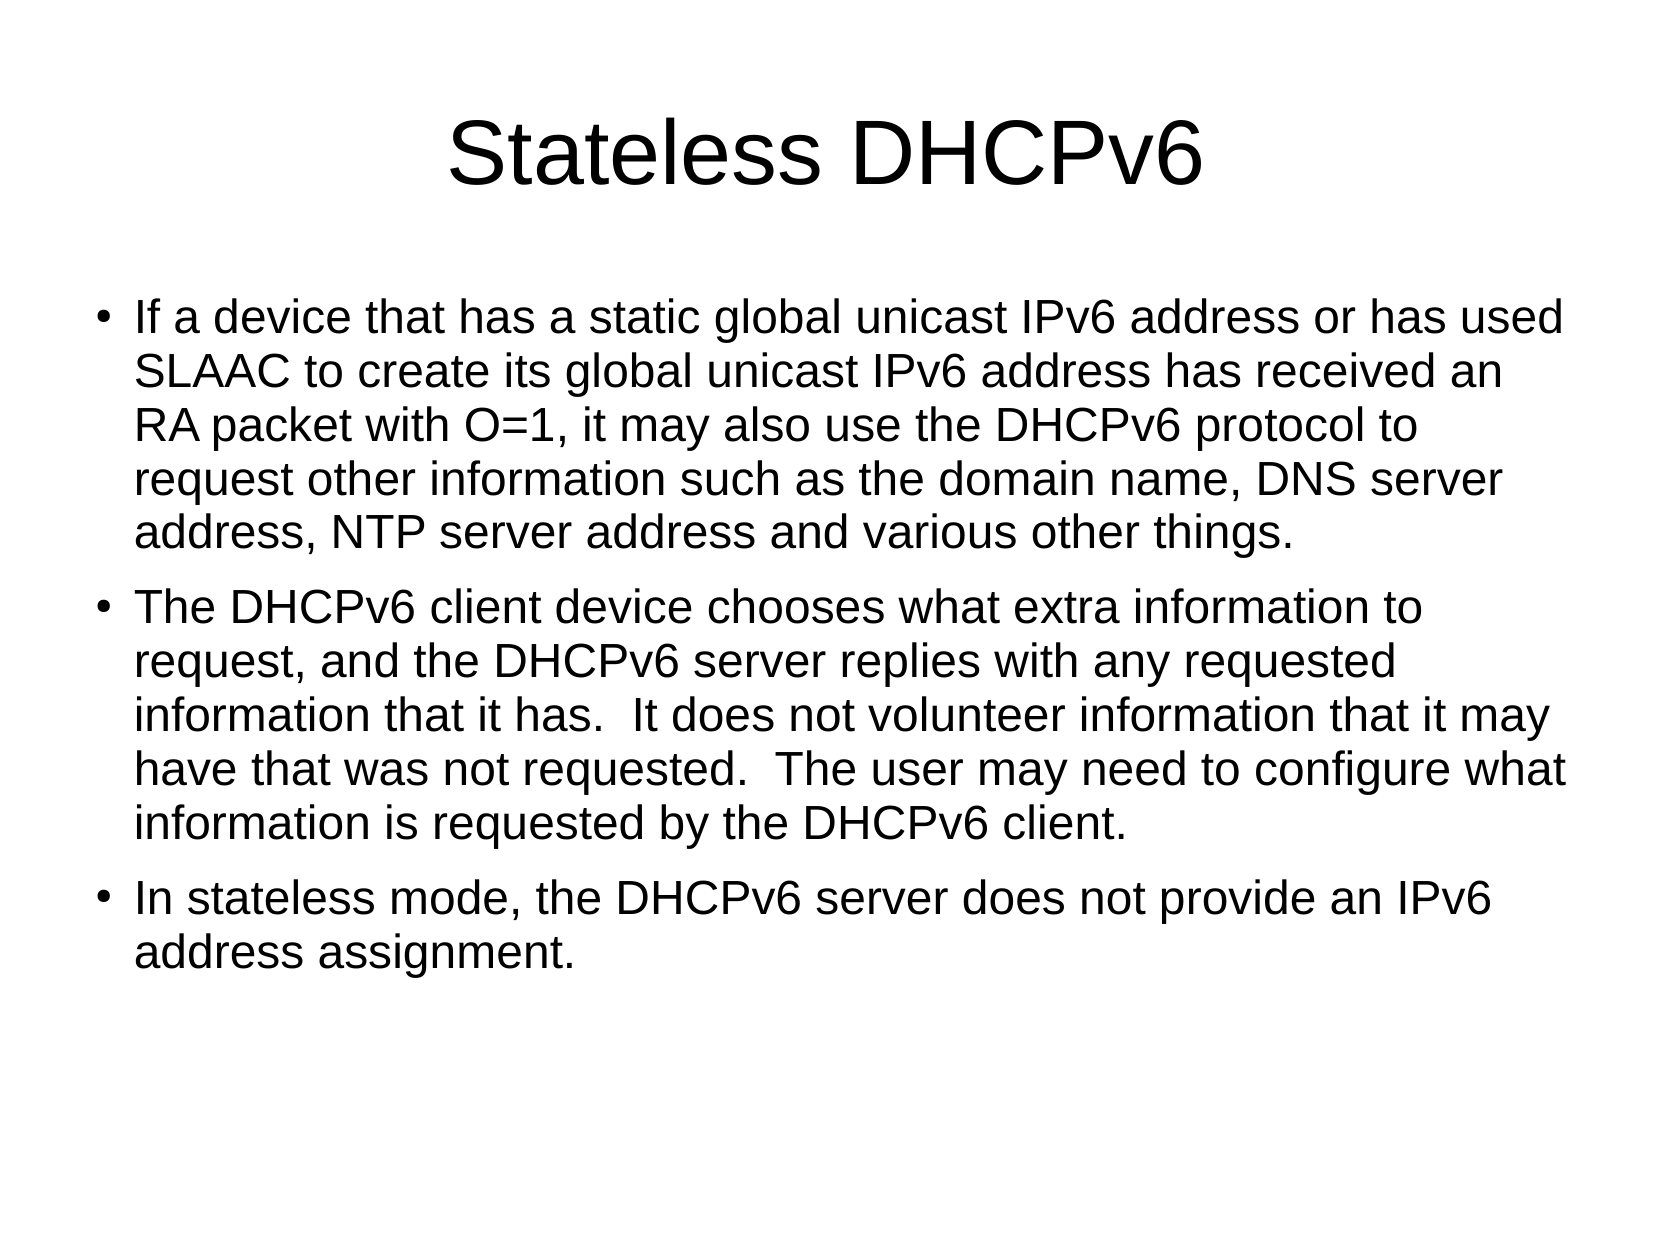

# Stateless DHCPv6
If a device that has a static global unicast IPv6 address or has used SLAAC to create its global unicast IPv6 address has received an RA packet with O=1, it may also use the DHCPv6 protocol to request other information such as the domain name, DNS server address, NTP server address and various other things.
The DHCPv6 client device chooses what extra information to request, and the DHCPv6 server replies with any requested information that it has. It does not volunteer information that it may have that was not requested. The user may need to configure what information is requested by the DHCPv6 client.
In stateless mode, the DHCPv6 server does not provide an IPv6 address assignment.